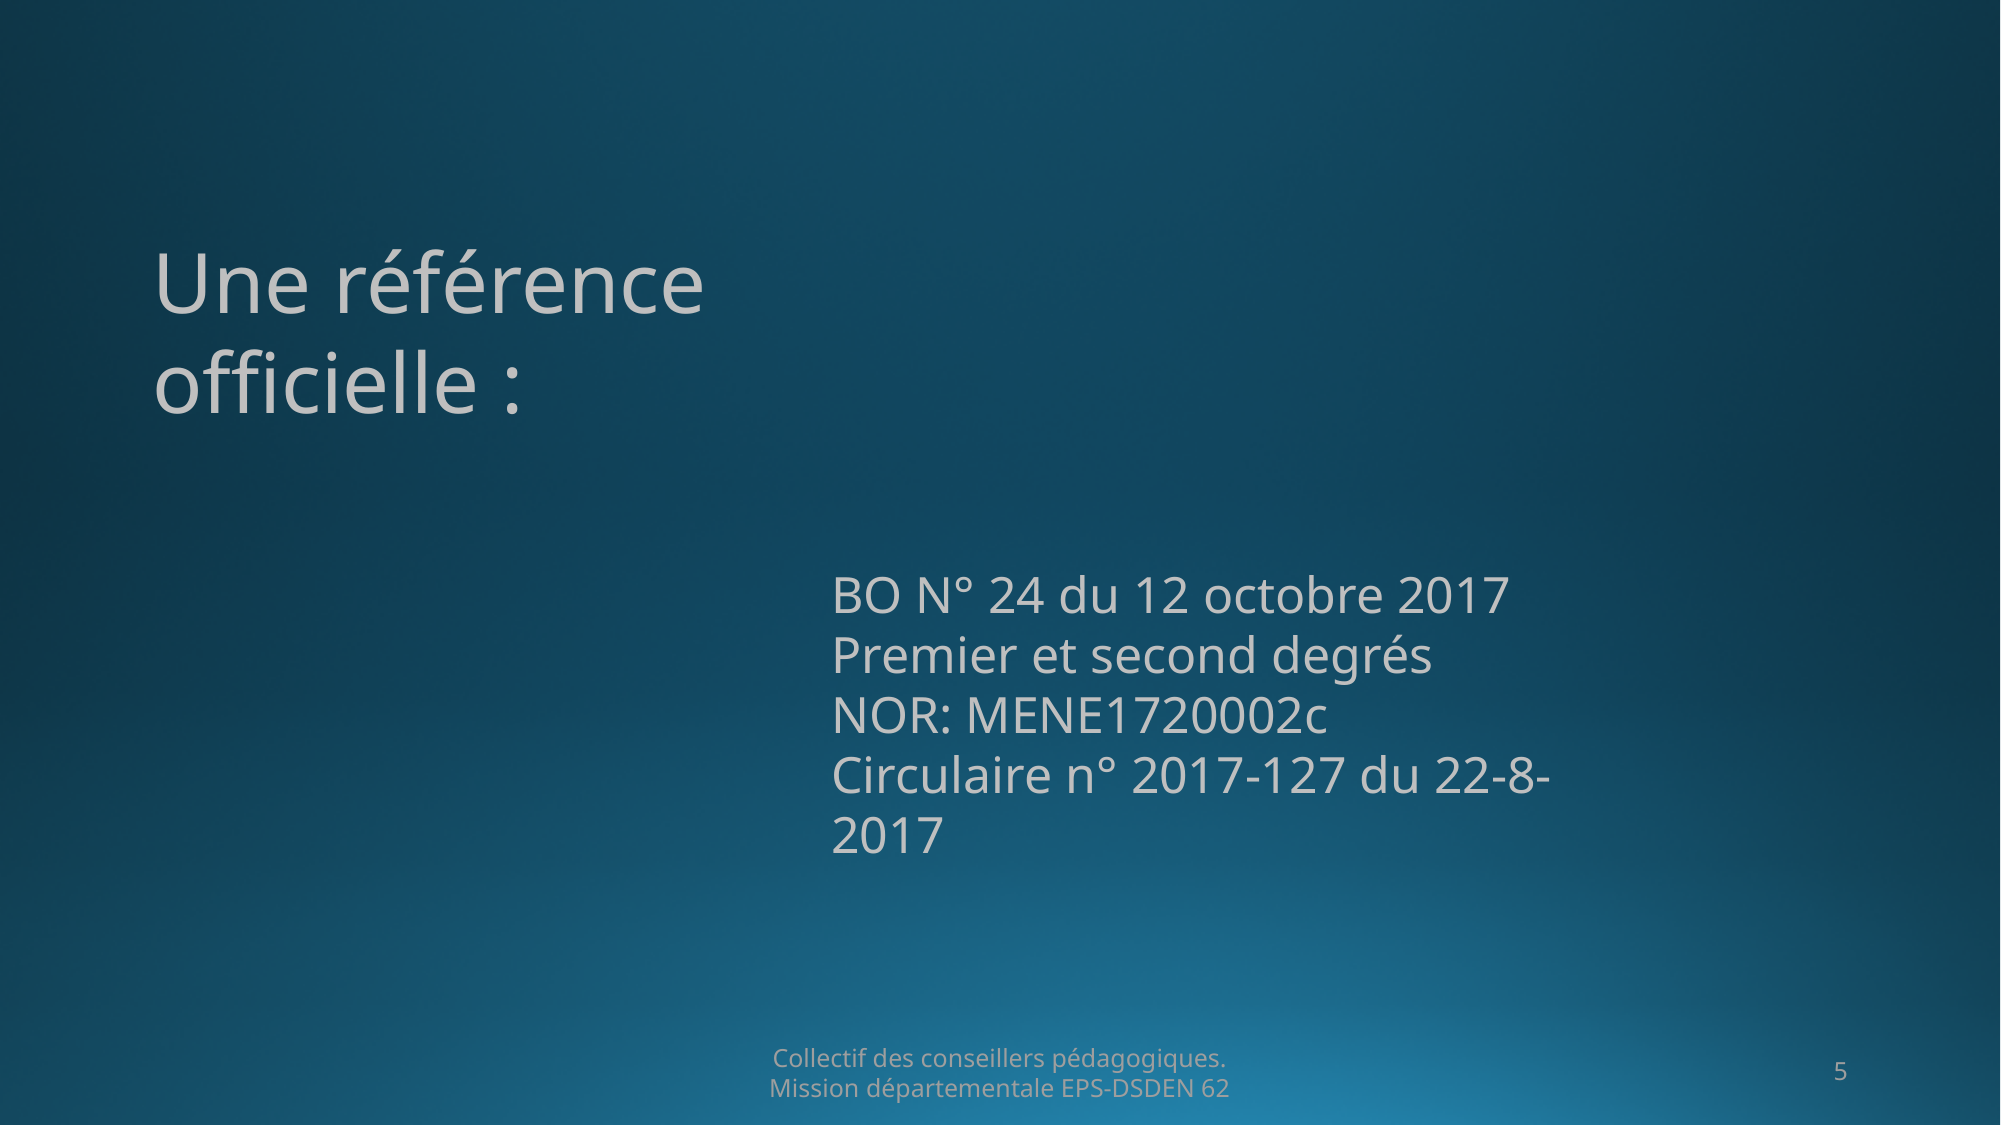

Une référence officielle :
BO N° 24 du 12 octobre 2017
Premier et second degrés
NOR: MENE1720002c
Circulaire n° 2017-127 du 22-8-2017
Collectif des conseillers pédagogiques.
Mission départementale EPS-DSDEN 62